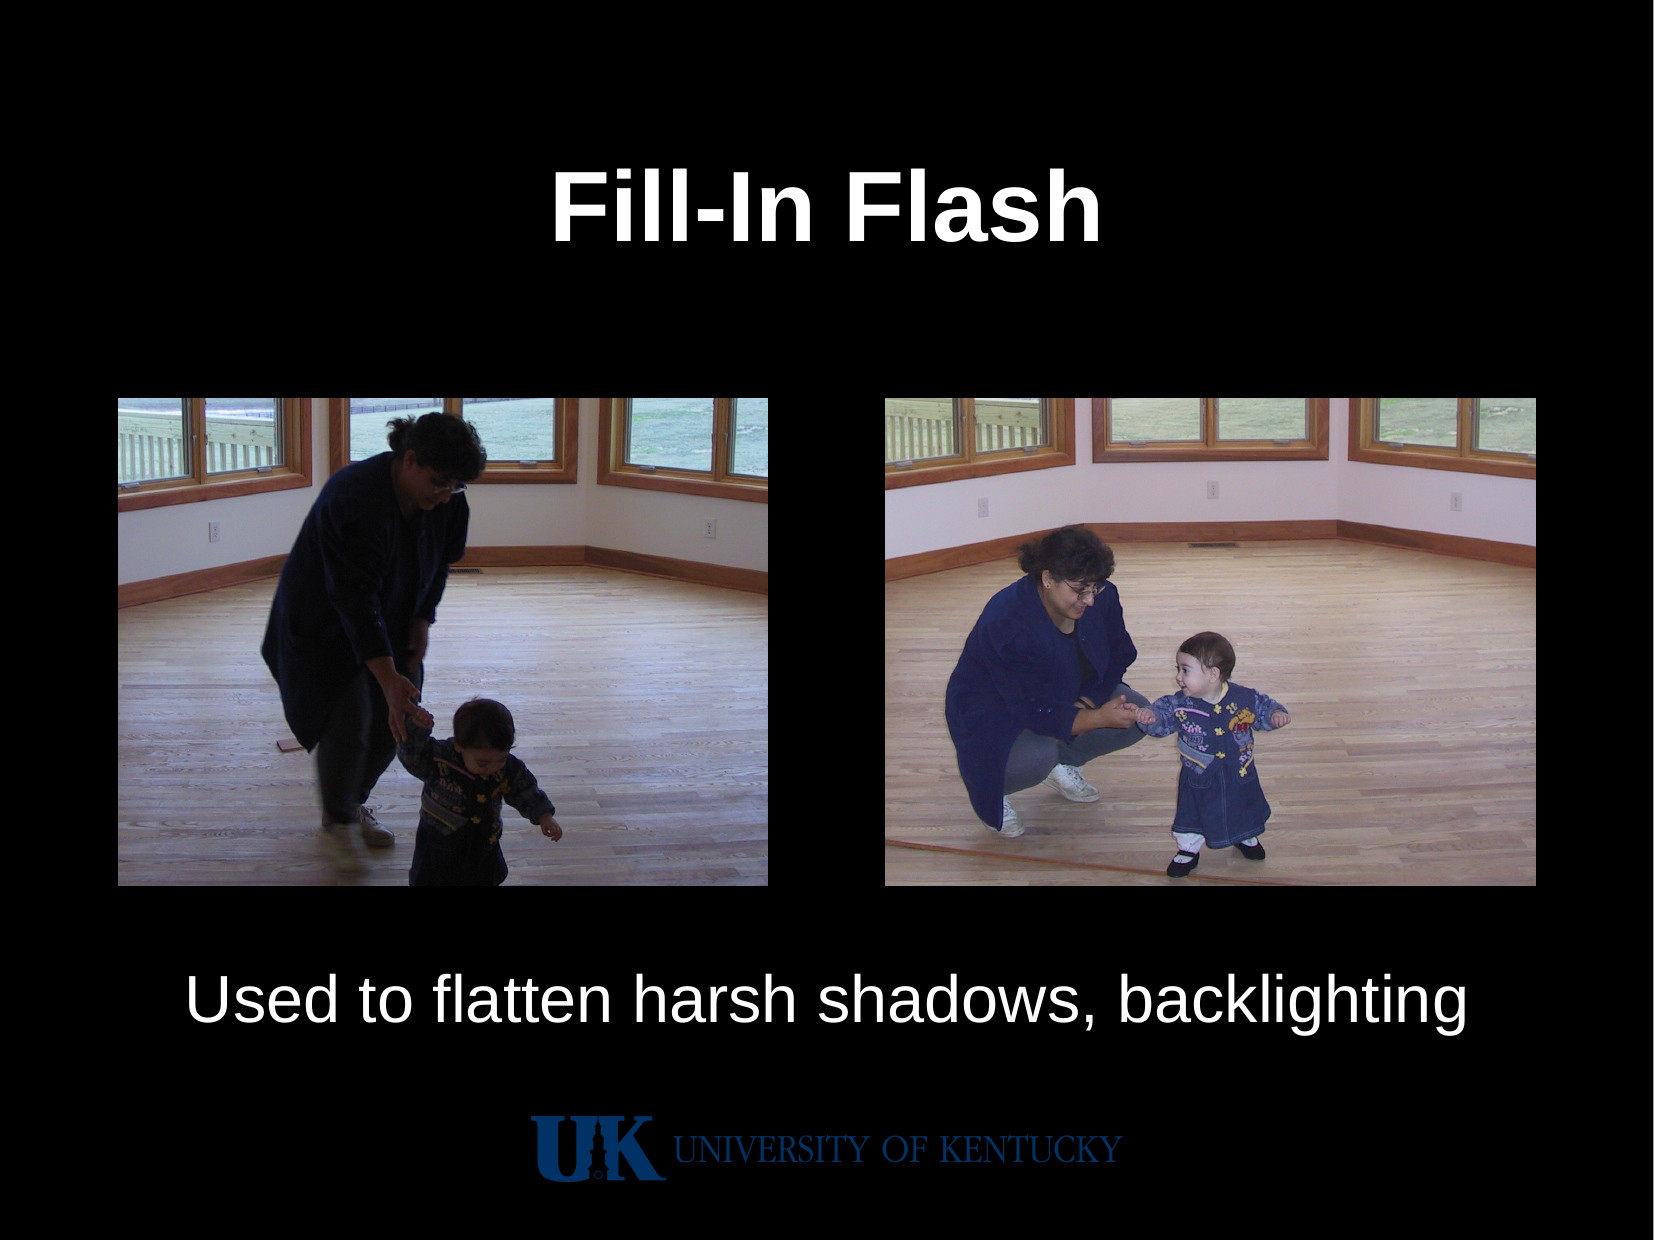

# Fill-In Flash
Used to flatten harsh shadows, backlighting